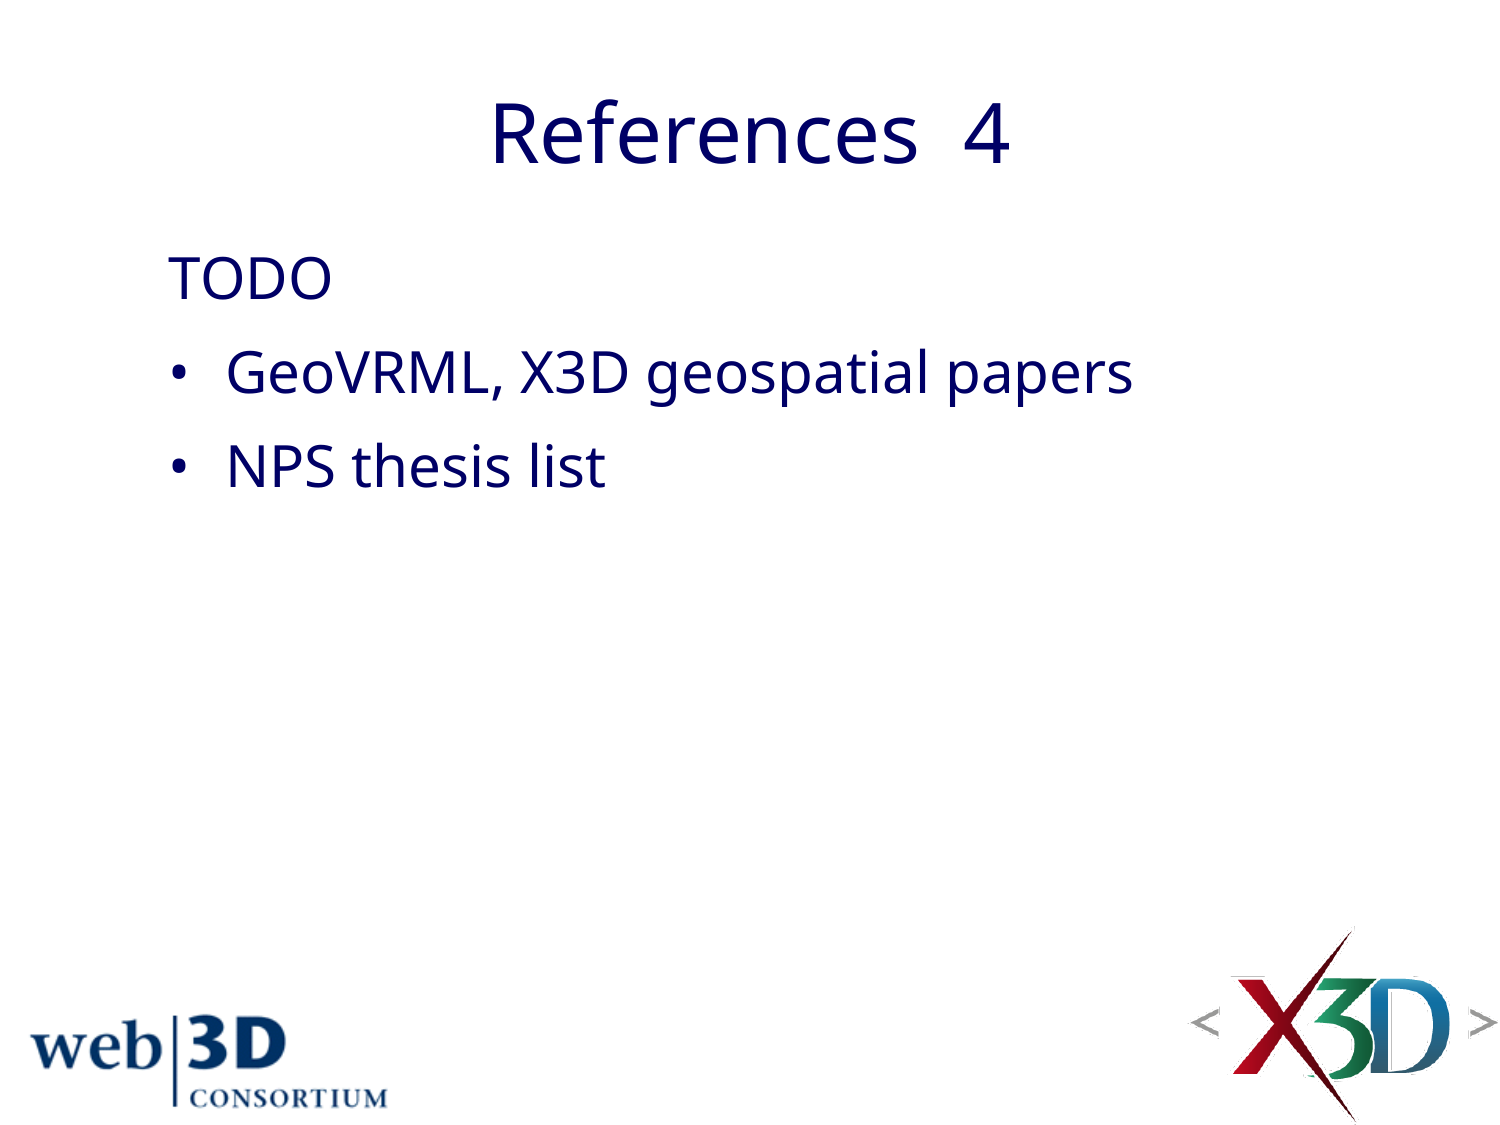

# References 4
TODO
GeoVRML, X3D geospatial papers
NPS thesis list